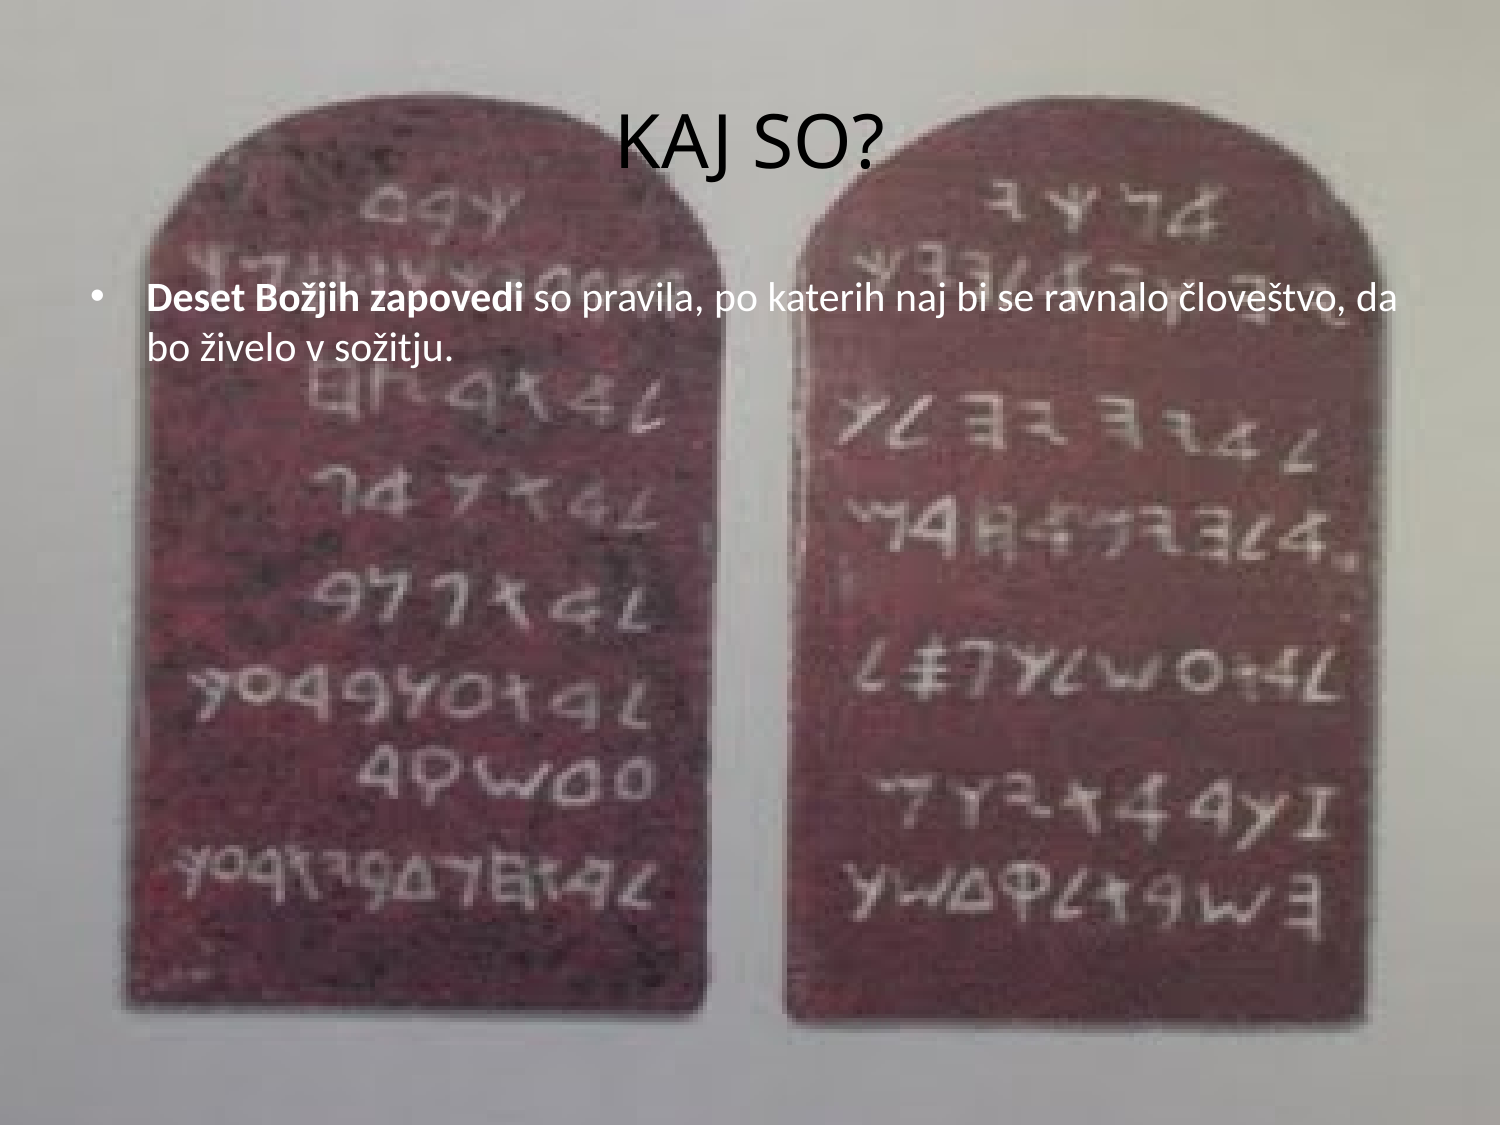

# KAJ SO?
Deset Božjih zapovedi so pravila, po katerih naj bi se ravnalo človeštvo, da bo živelo v sožitju.